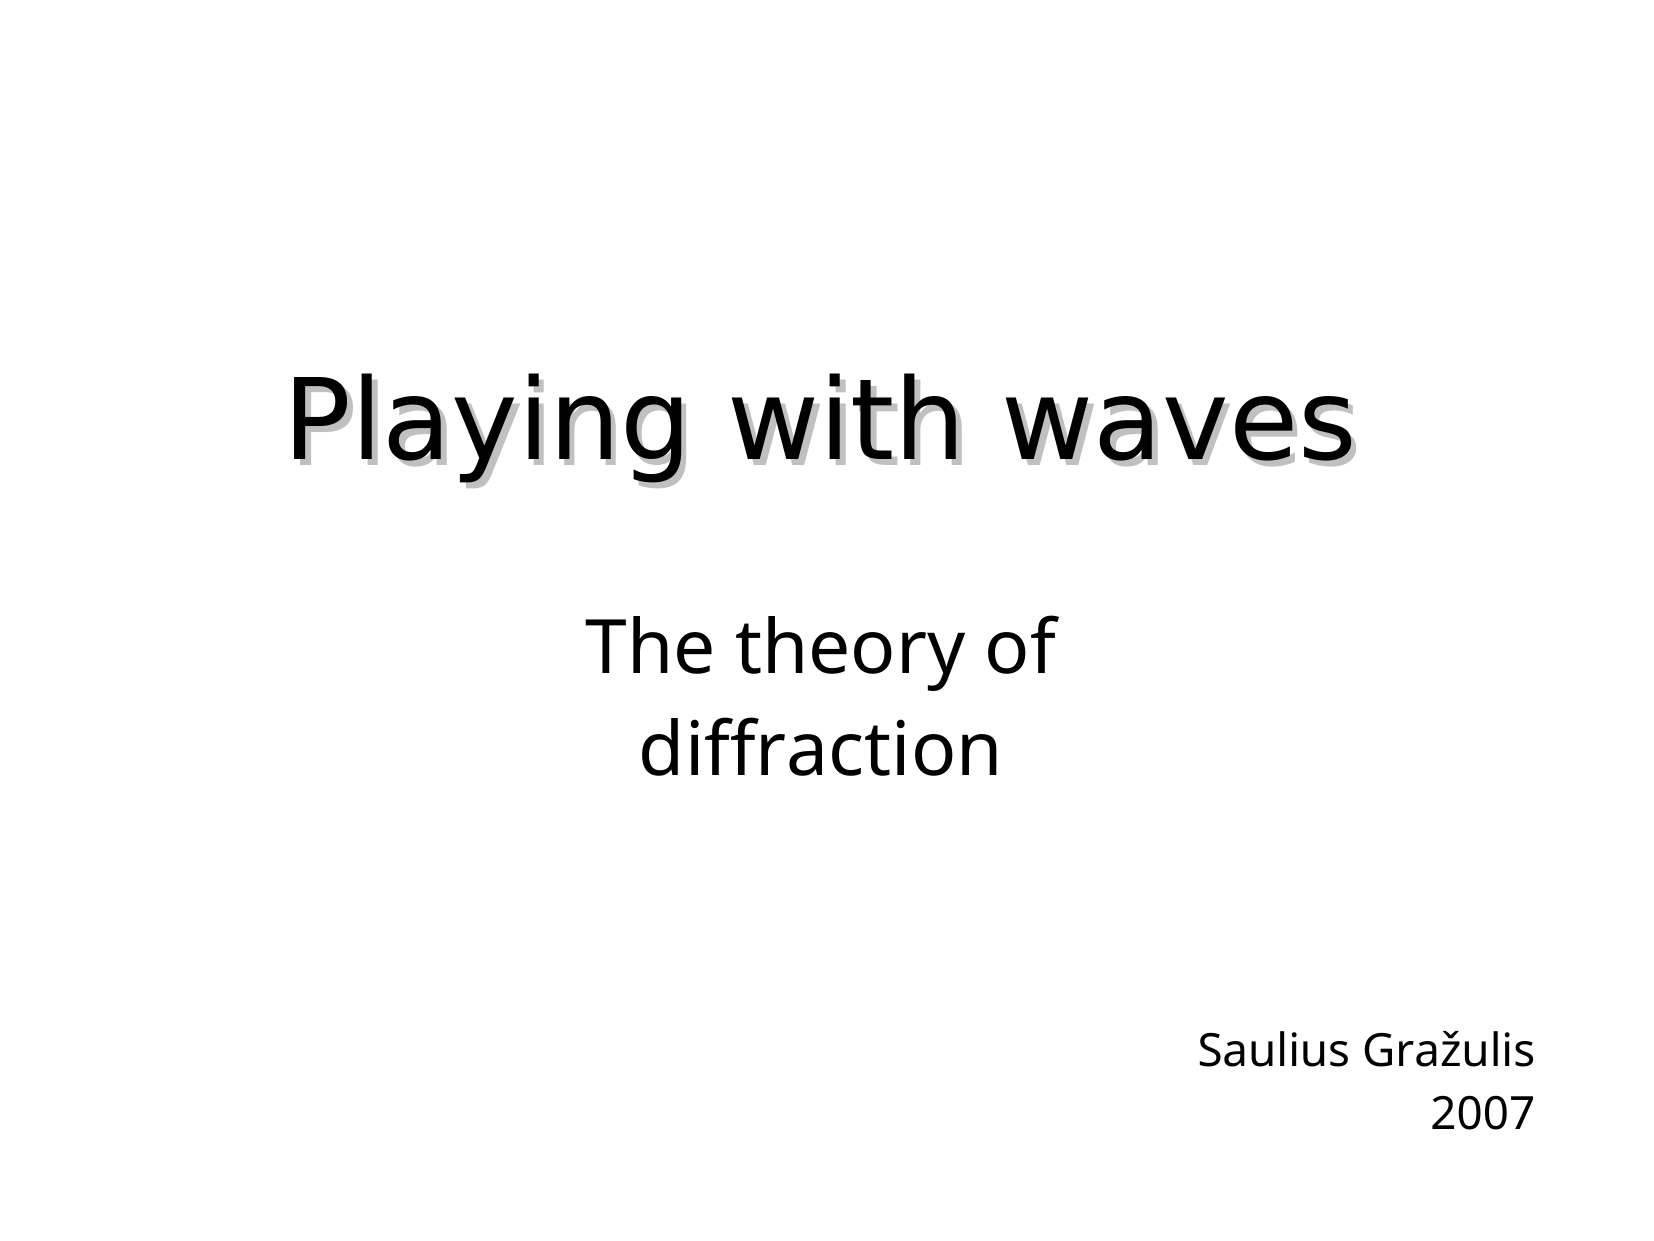

# Playing with waves
The theory of diffraction
Saulius Gražulis
2007